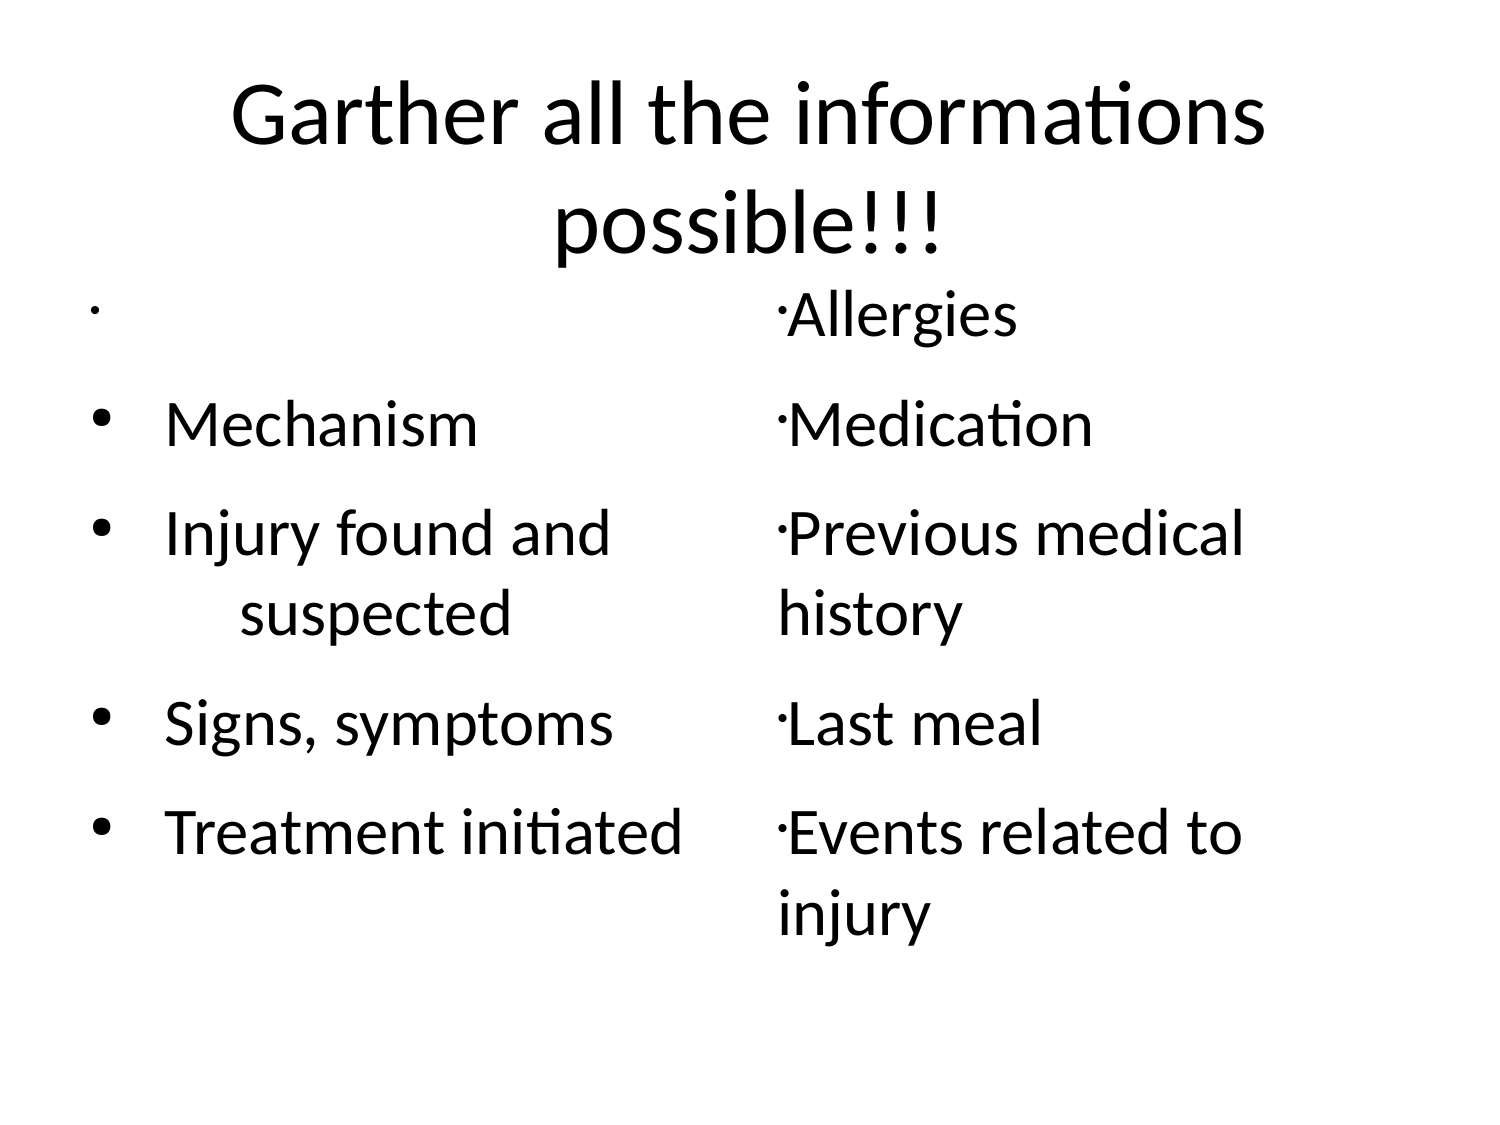

# Garther all the informations possible!!!
Mechanism
Injury found and suspected
Signs, symptoms
Treatment initiated
Allergies
Medication
Previous medical history
Last meal
Events related to injury